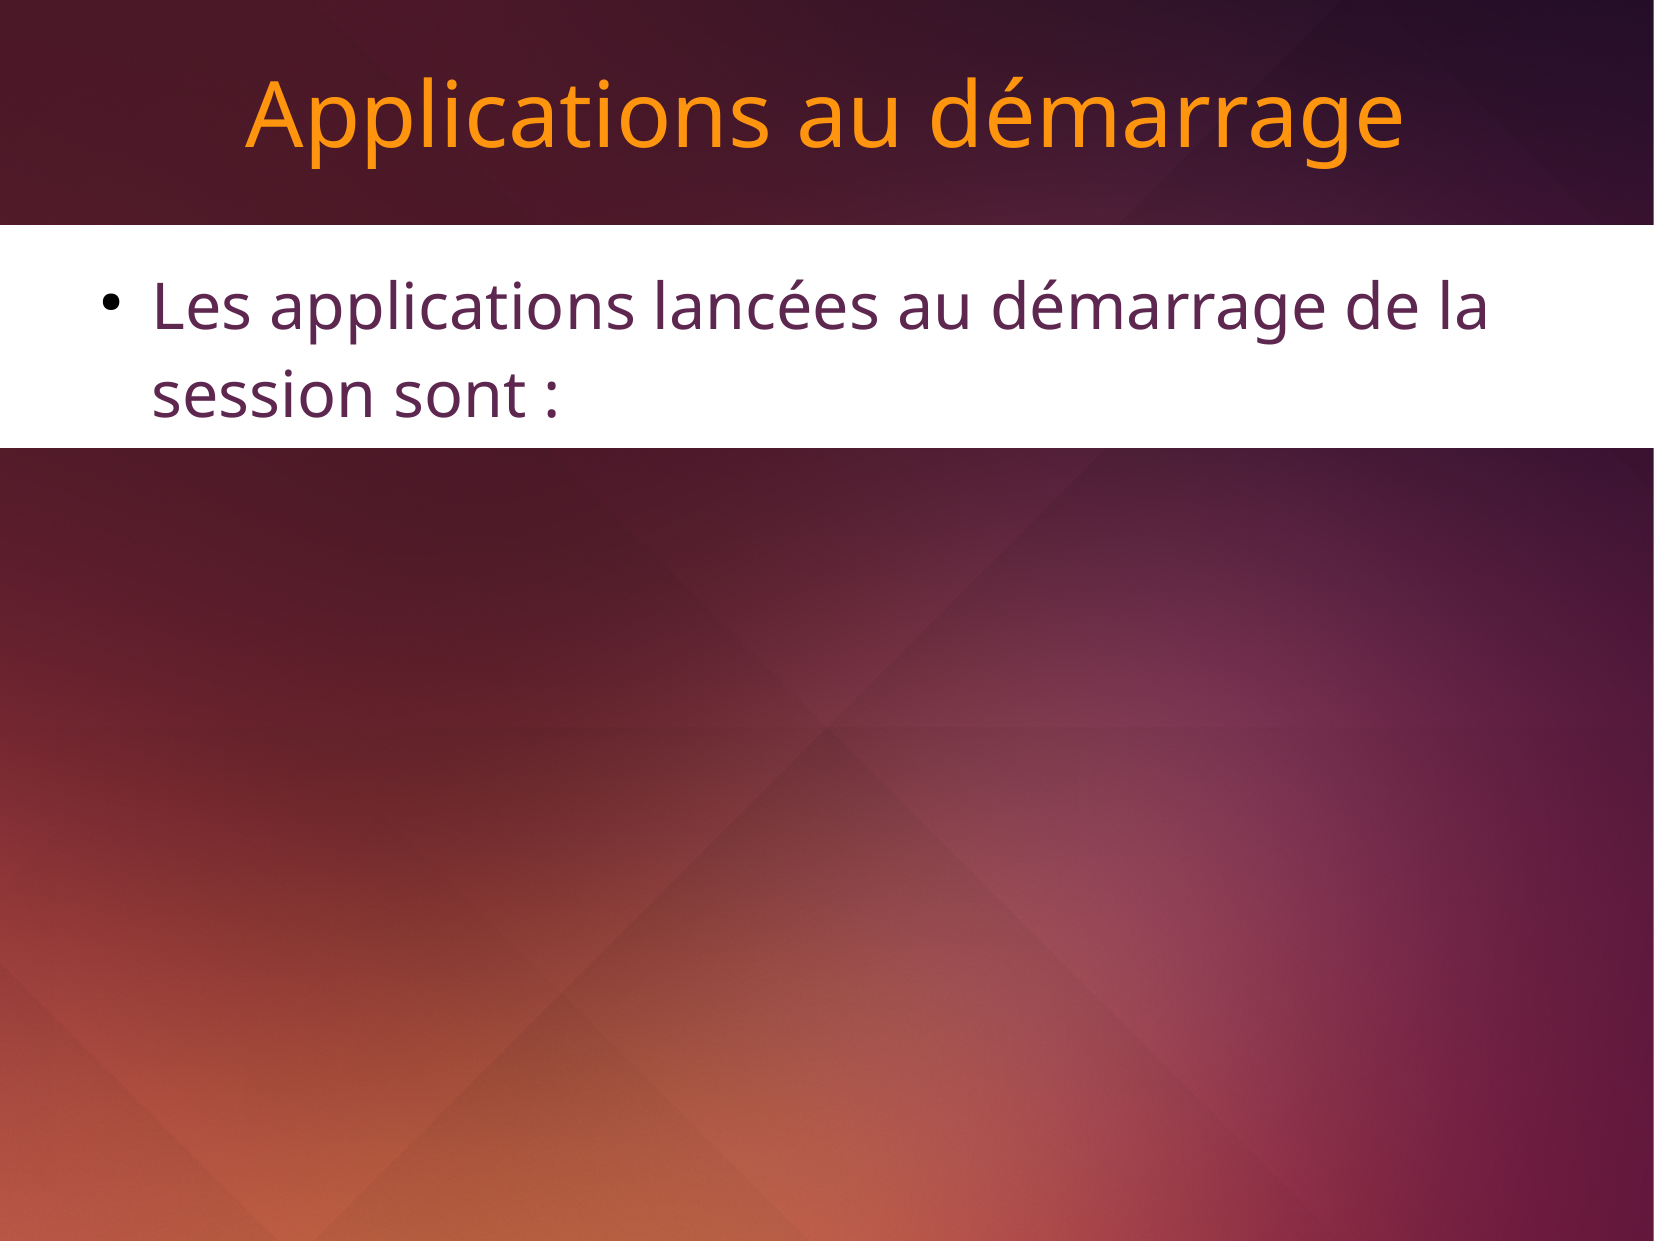

# Applications au démarrage
Les applications lancées au démarrage de la session sont :